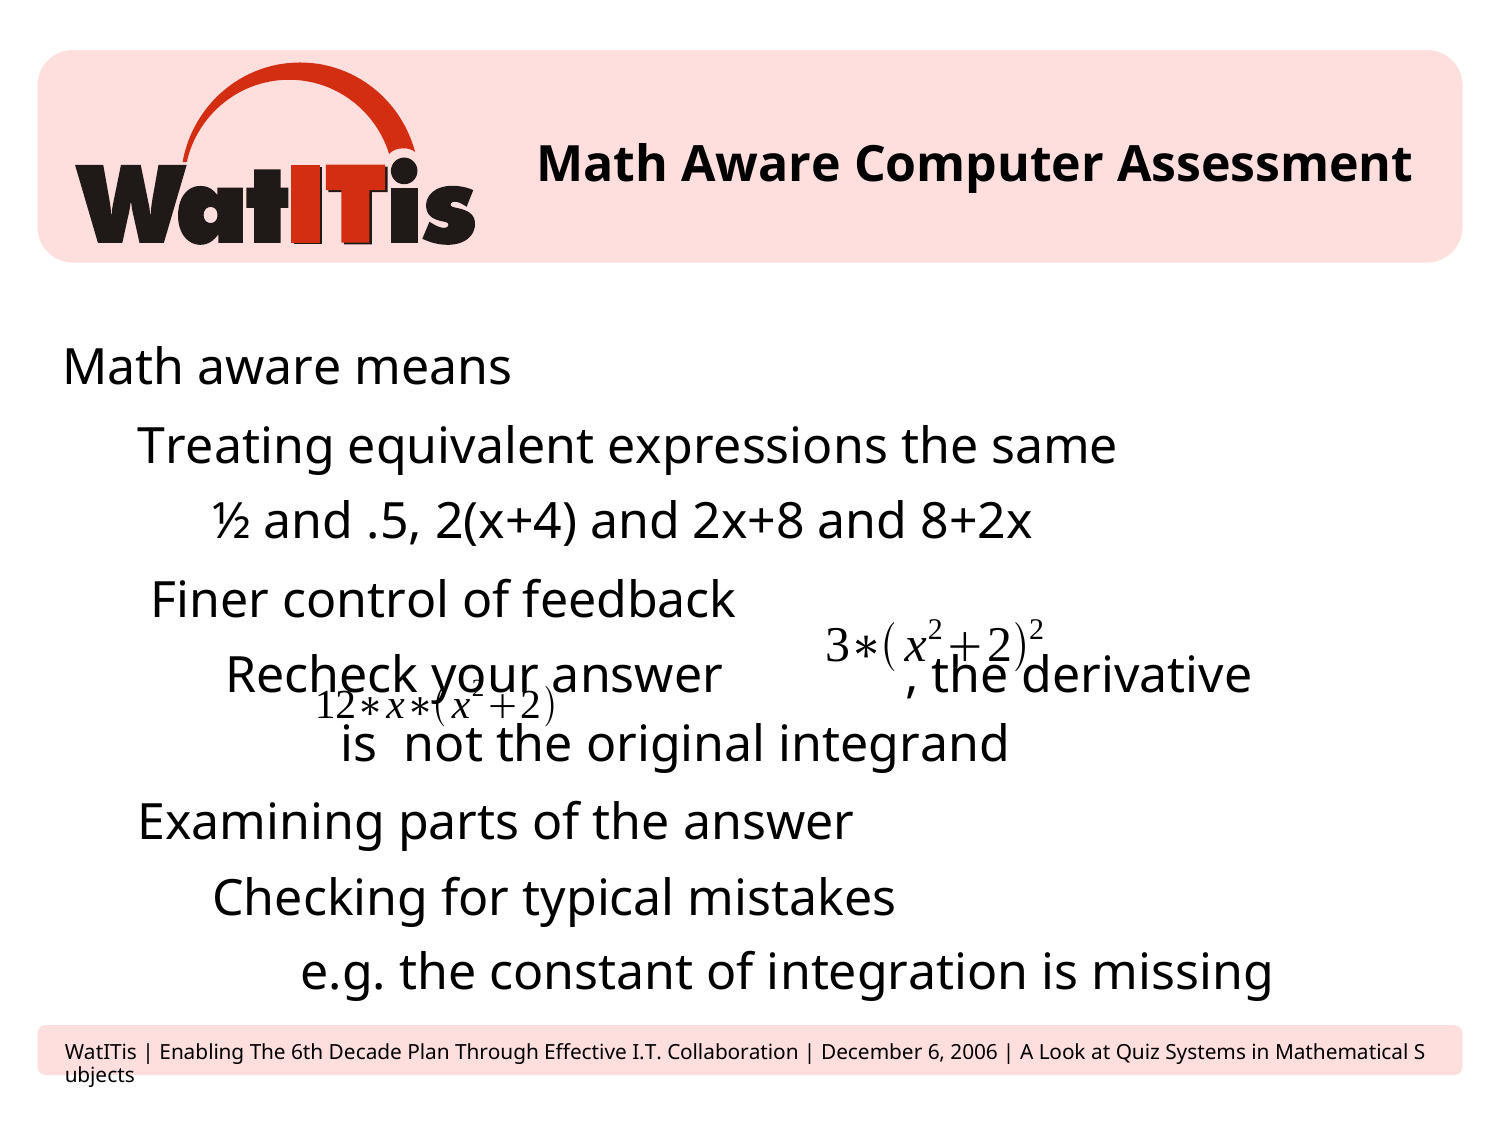

# Math Aware Computer Assessment
Math aware means
Treating equivalent expressions the same
½ and .5, 2(x+4) and 2x+8 and 8+2x
 Finer control of feedback
 Recheck your answer , the derivative is not the original integrand
Examining parts of the answer
Checking for typical mistakes
 e.g. the constant of integration is missing
WatITis | Enabling The 6th Decade Plan Through Effective I.T. Collaboration | December 6, 2006 | A Look at Quiz Systems in Mathematical Subjects